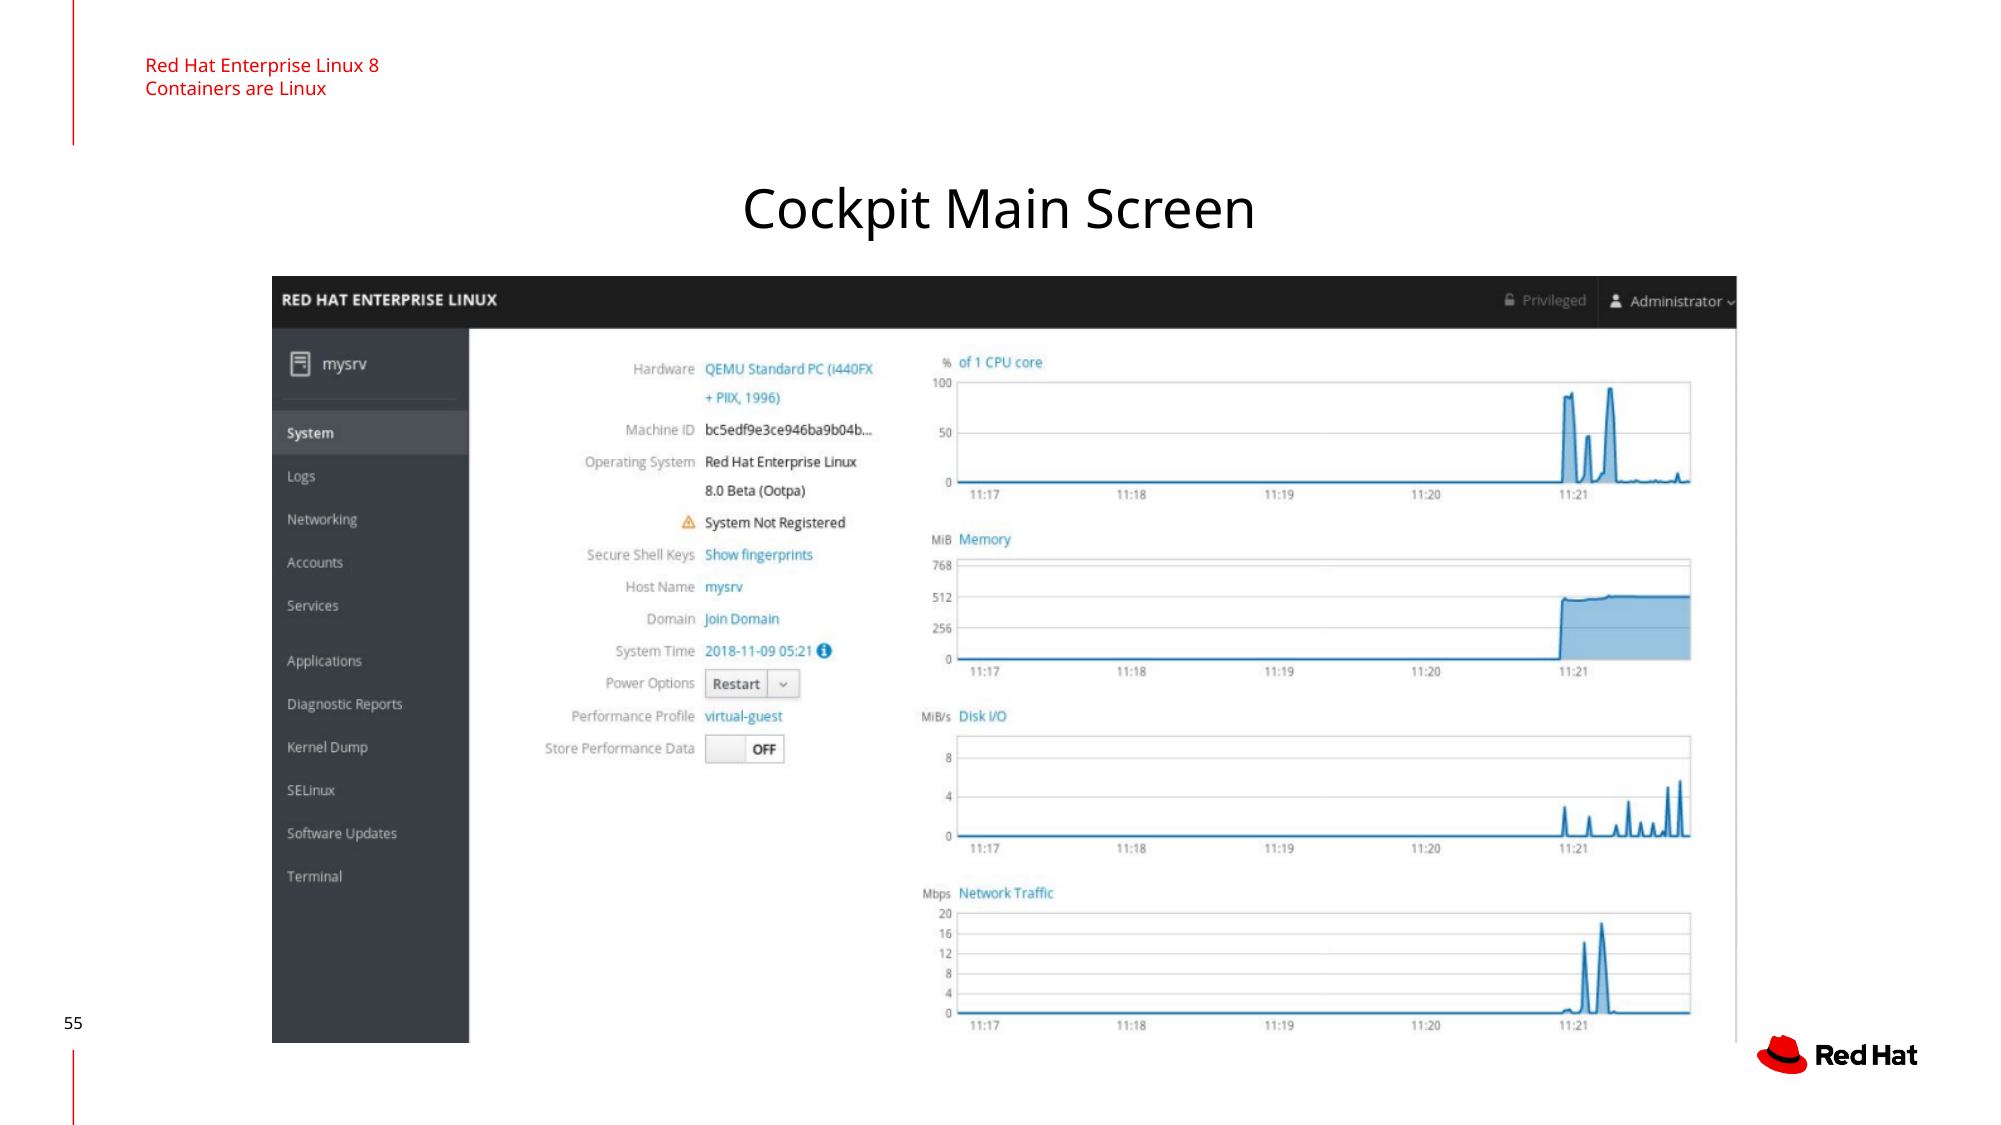

Red Hat Enterprise Linux 8
Containers are Linux
# Cockpit Main Screen